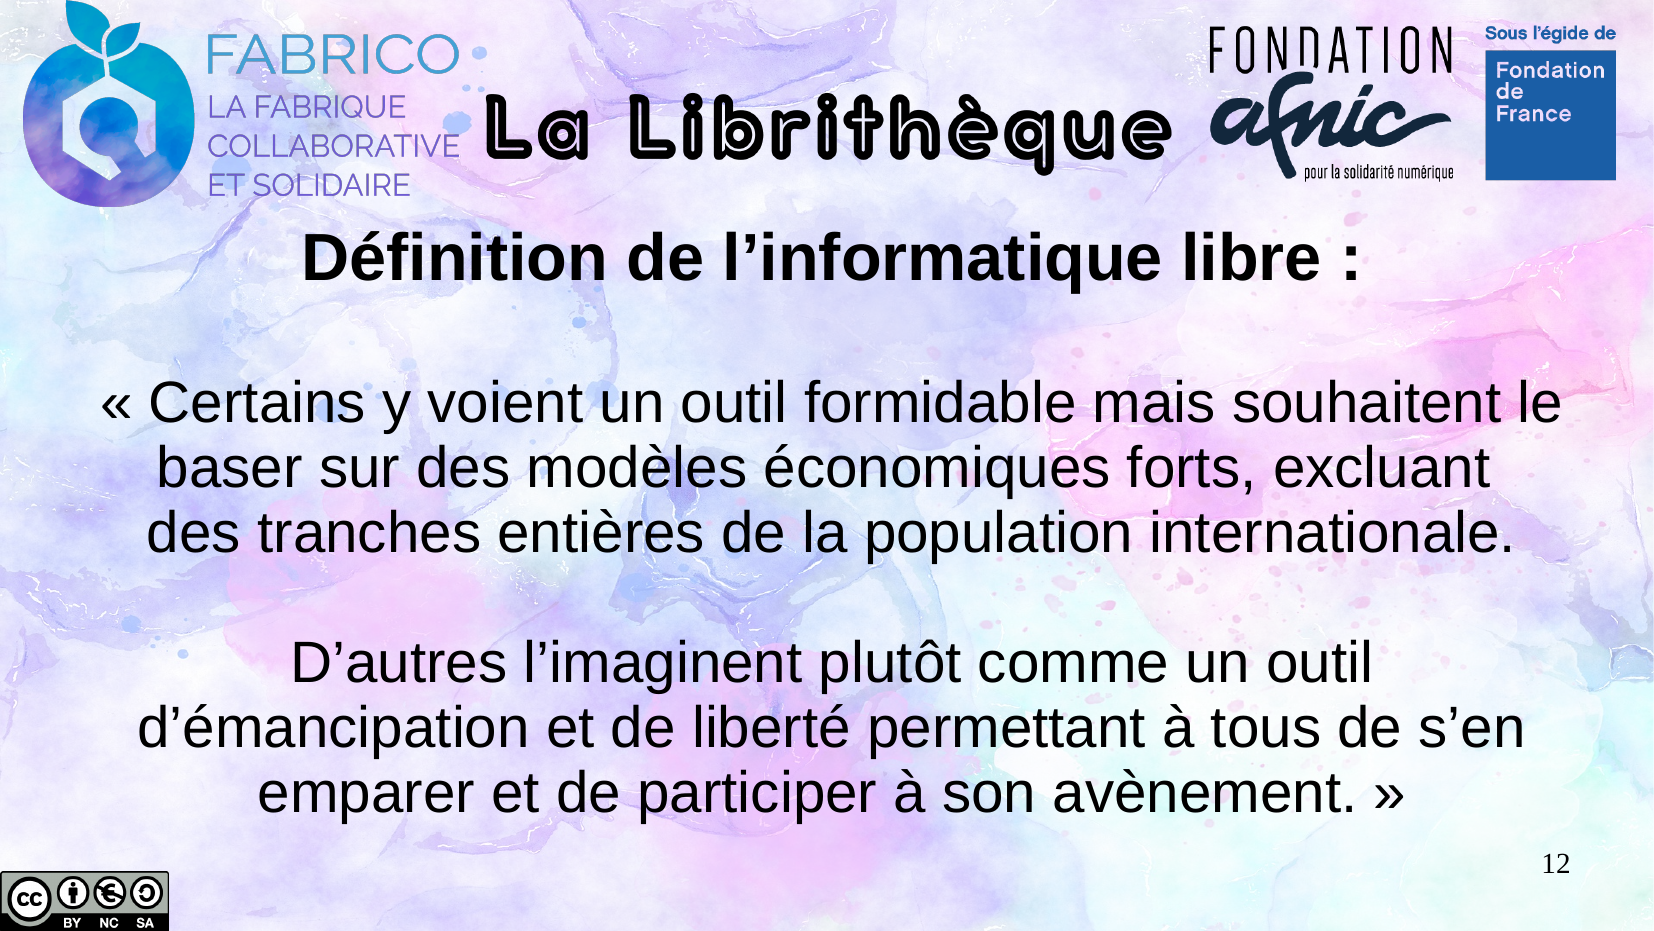

# Définition de l’informatique libre :
« Certains y voient un outil formidable mais souhaitent le baser sur des modèles économiques forts, excluant
des tranches entières de la population internationale.
D’autres l’imaginent plutôt comme un outil d’émancipation et de liberté permettant à tous de s’en emparer et de participer à son avènement. »
12